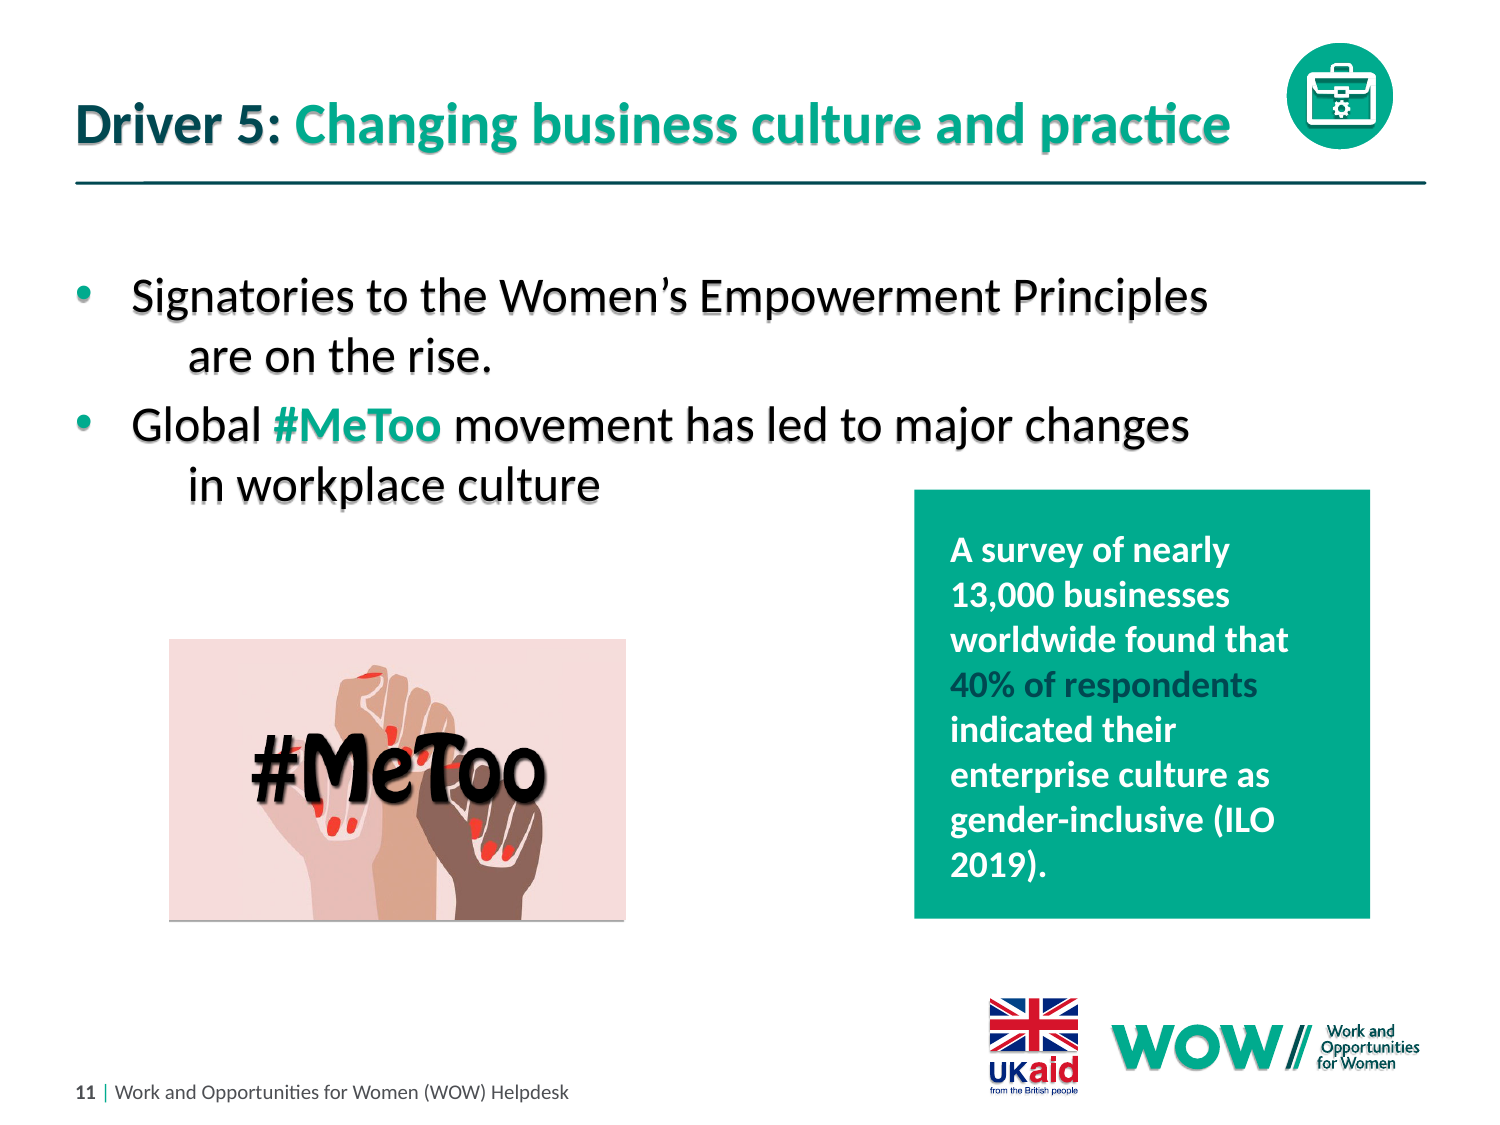

# Driver 5: Changing business culture and practice
Signatories to the Women’s Empowerment Principles
are on the rise.
Global #MeToo movement has led to major changes
in workplace culture
A survey of nearly 13,000 businesses worldwide found that 40% of respondents indicated their enterprise culture as gender-inclusive (ILO 2019).
11 | Work and Opportunities for Women (WOW) Helpdesk